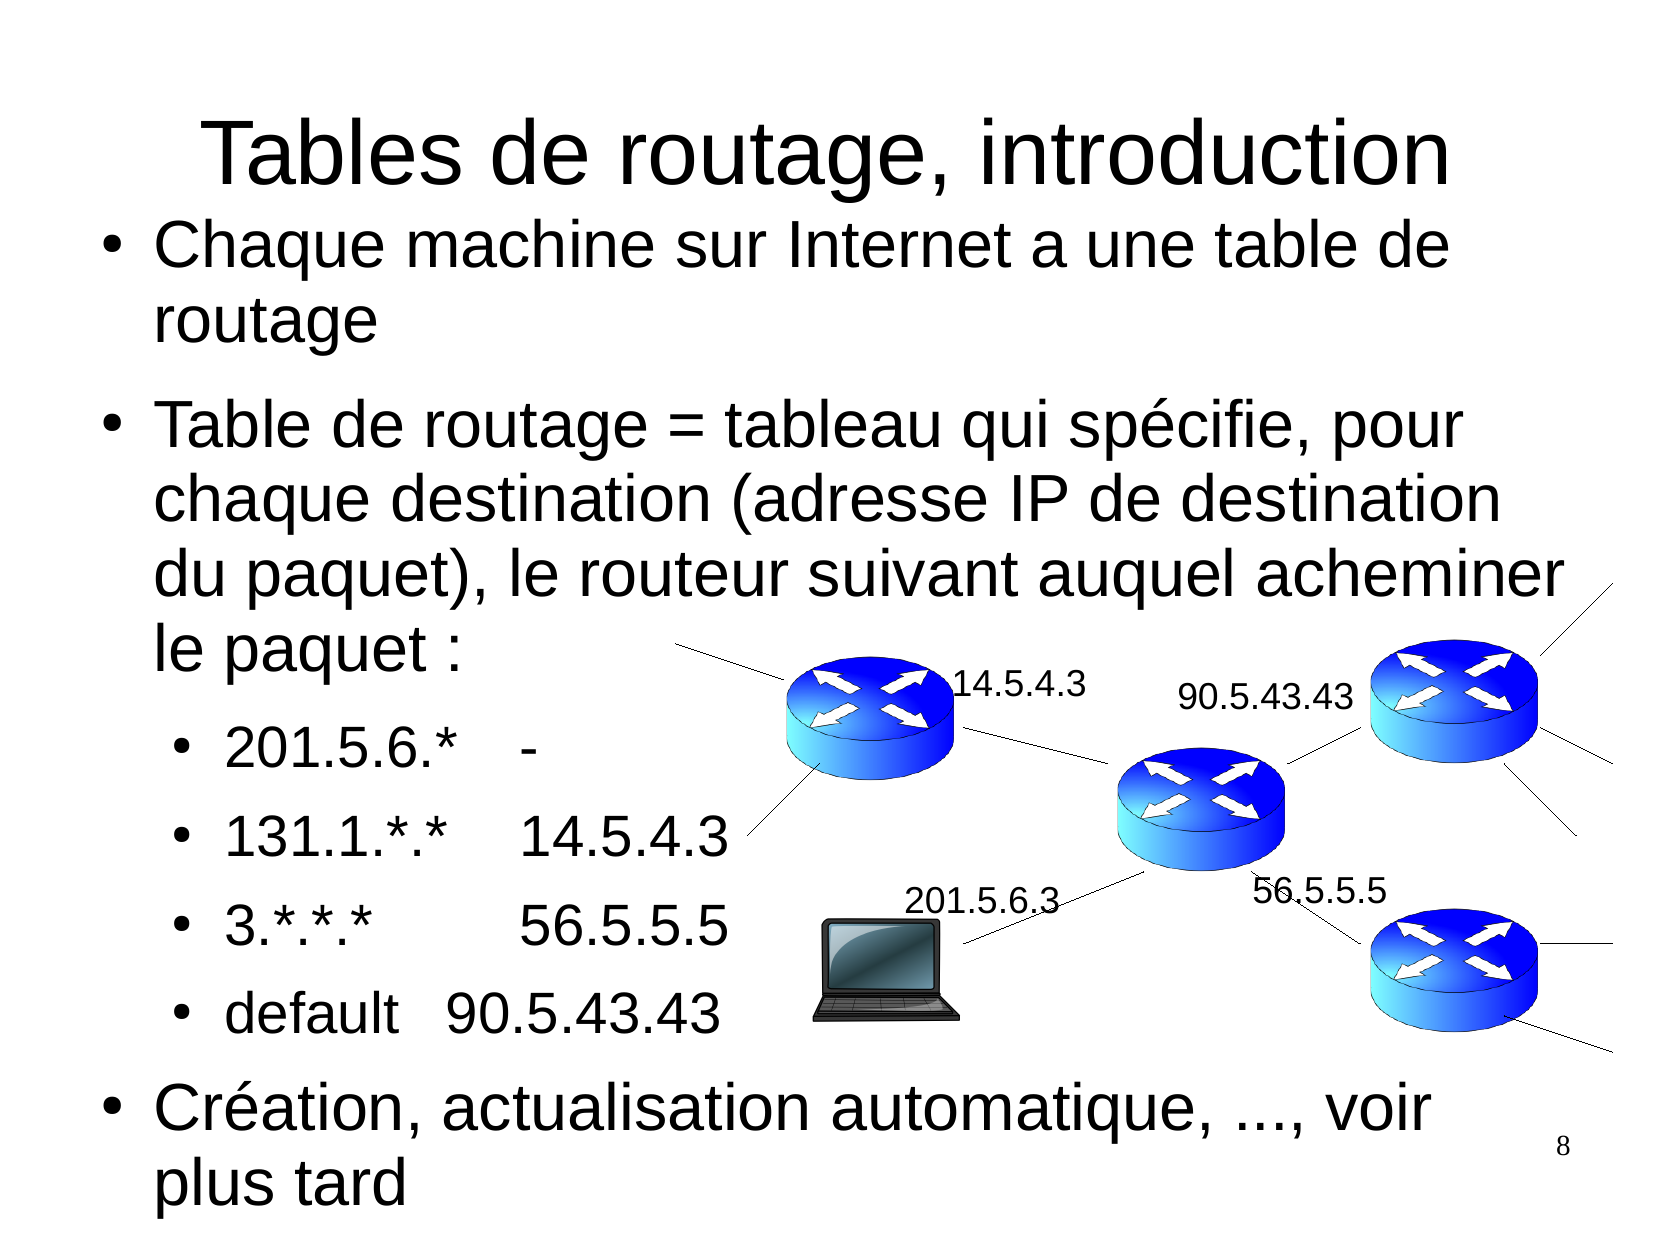

# Tables de routage, introduction
Chaque machine sur Internet a une table de routage
Table de routage = tableau qui spécifie, pour chaque destination (adresse IP de destination du paquet), le routeur suivant auquel acheminer le paquet :
201.5.6.*	-
131.1.*.*	14.5.4.3
3.*.*.*		56.5.5.5
default	90.5.43.43
Création, actualisation automatique, ..., voir plus tard
14.5.4.3
90.5.43.43
56.5.5.5
201.5.6.3
8